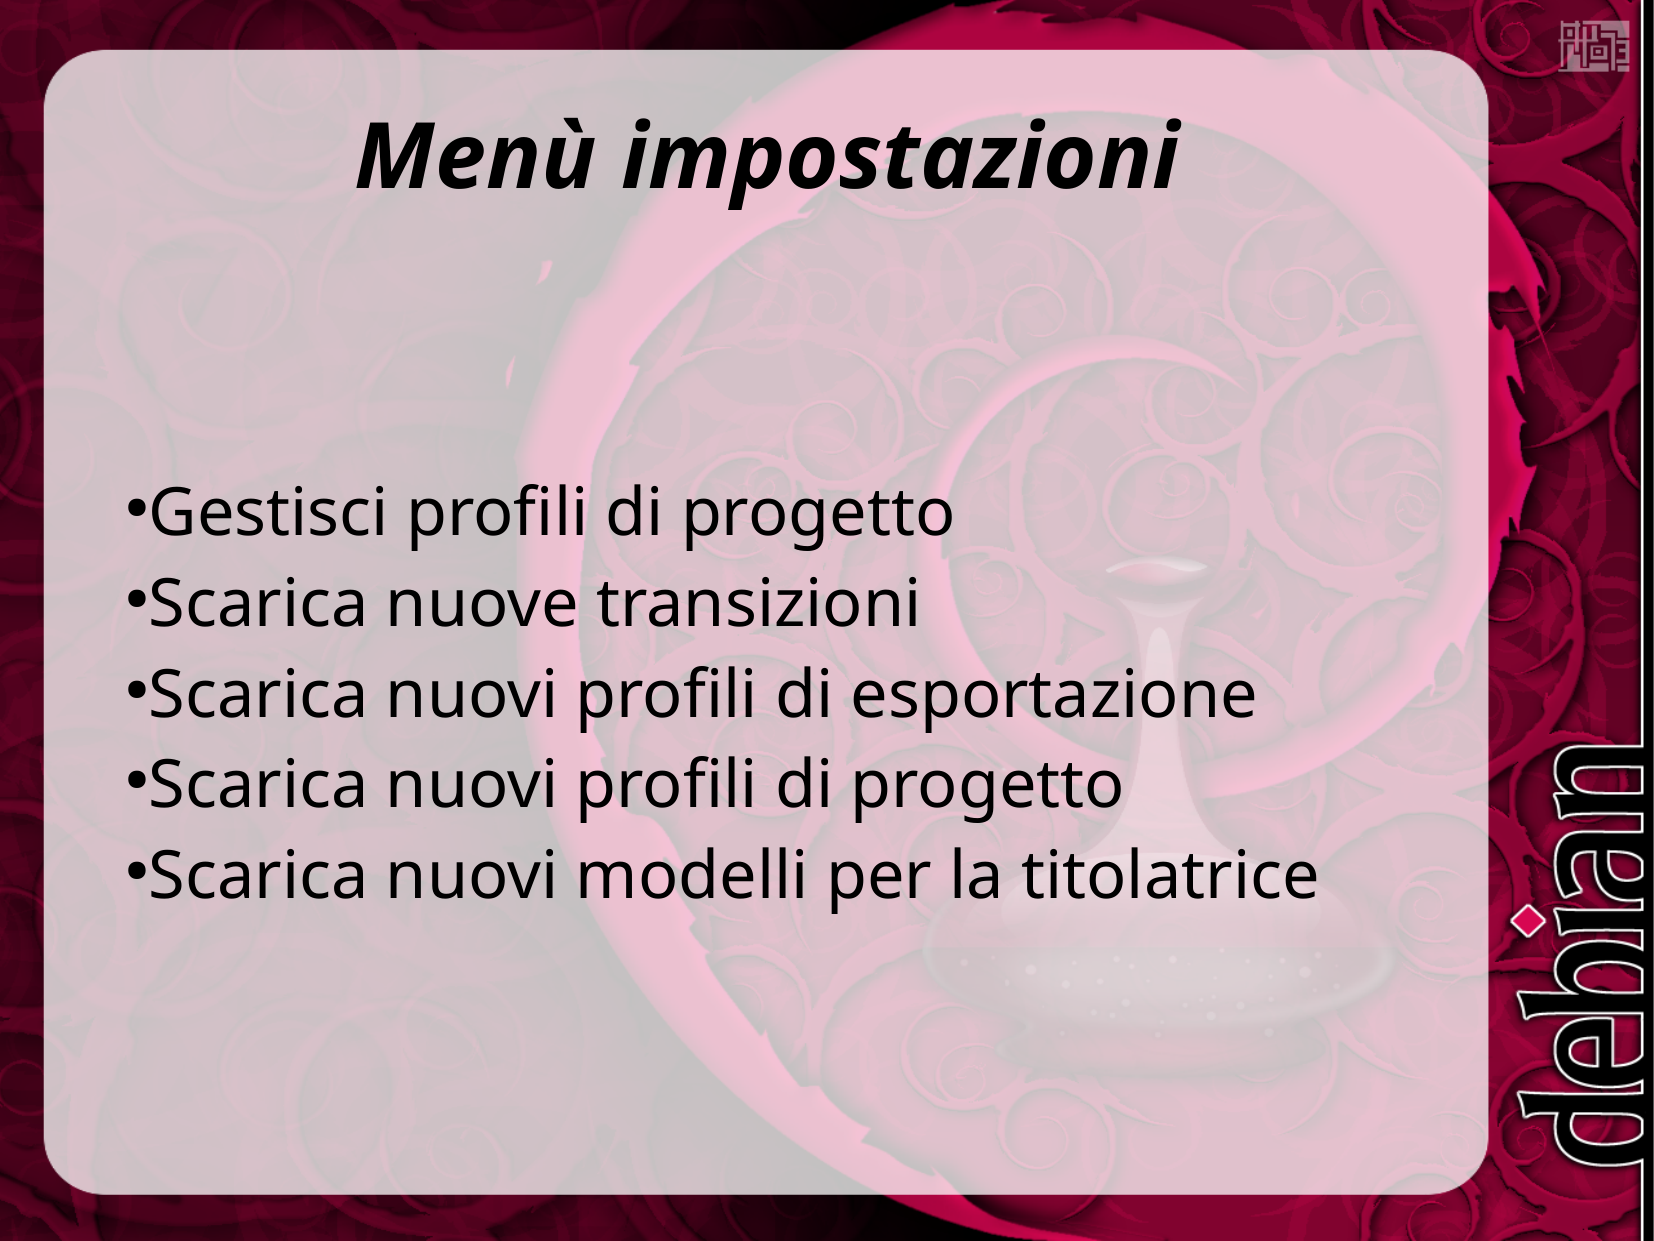

# Menù impostazioni
Gestisci profili di progetto
Scarica nuove transizioni
Scarica nuovi profili di esportazione
Scarica nuovi profili di progetto
Scarica nuovi modelli per la titolatrice